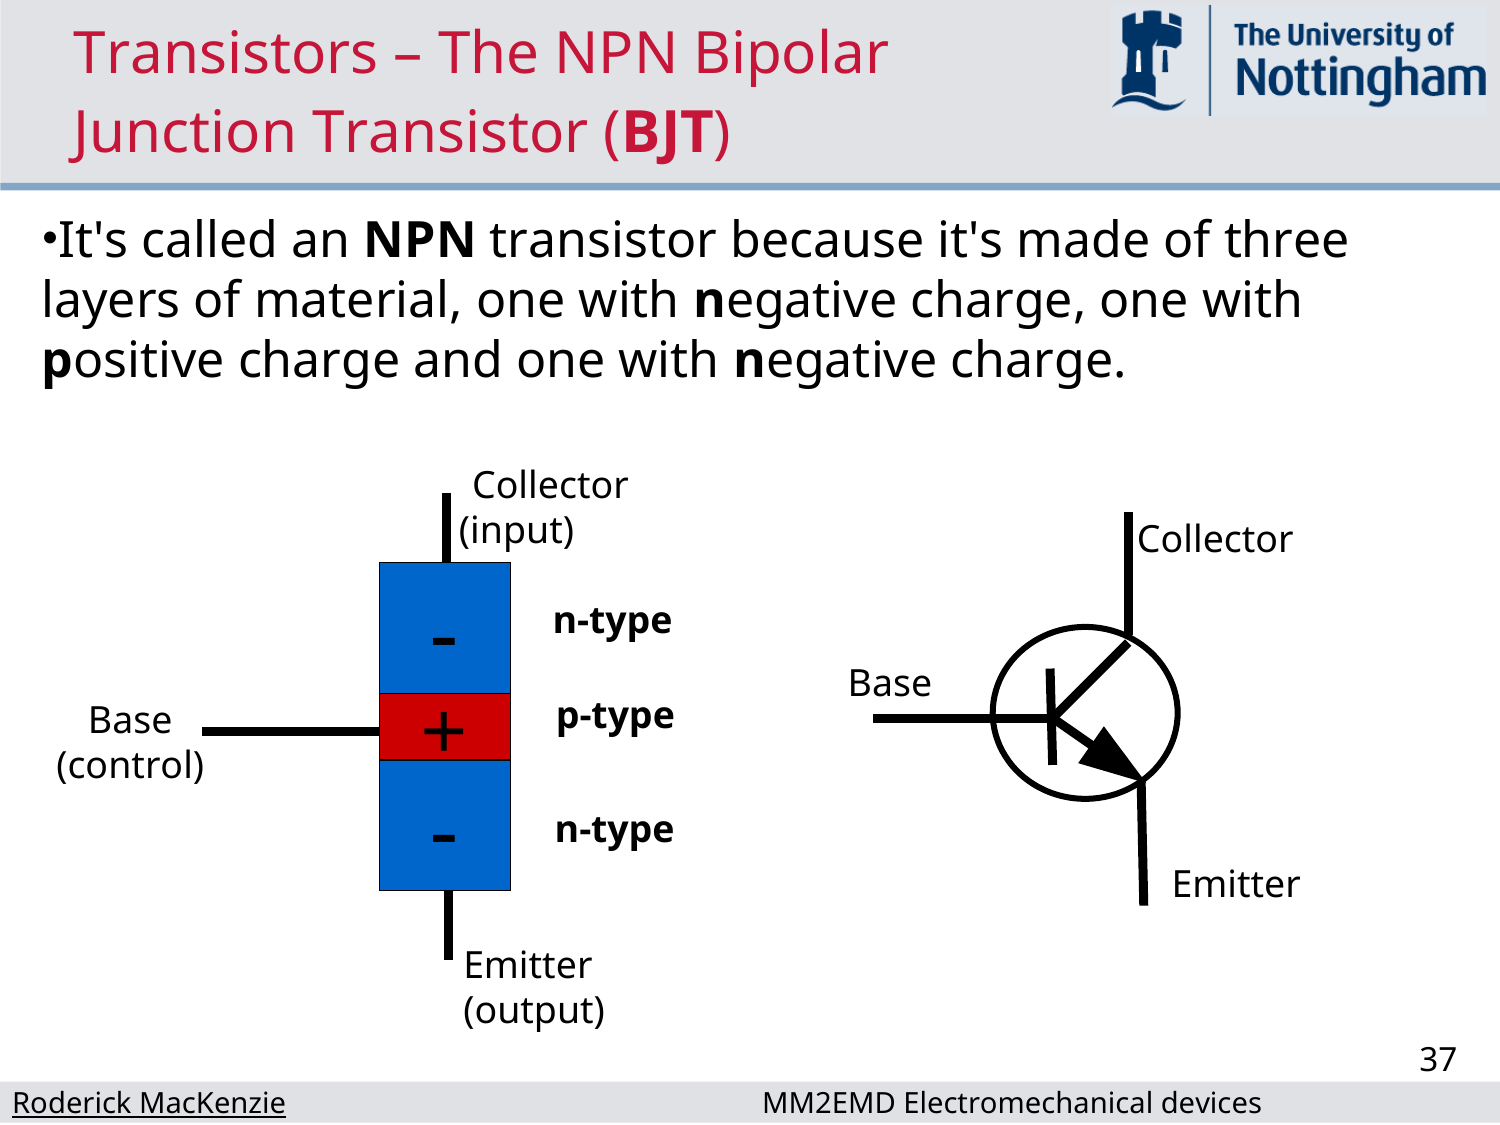

# Transistors – The NPN Bipolar Junction Transistor (BJT)
It's called an NPN transistor because it's made of three layers of material, one with negative charge, one with positive charge and one with negative charge.
Collector (input)
Collector
-
n-type
Base
p-type
Base
(control)
+
-
n-type
Emitter
Emitter
(output)